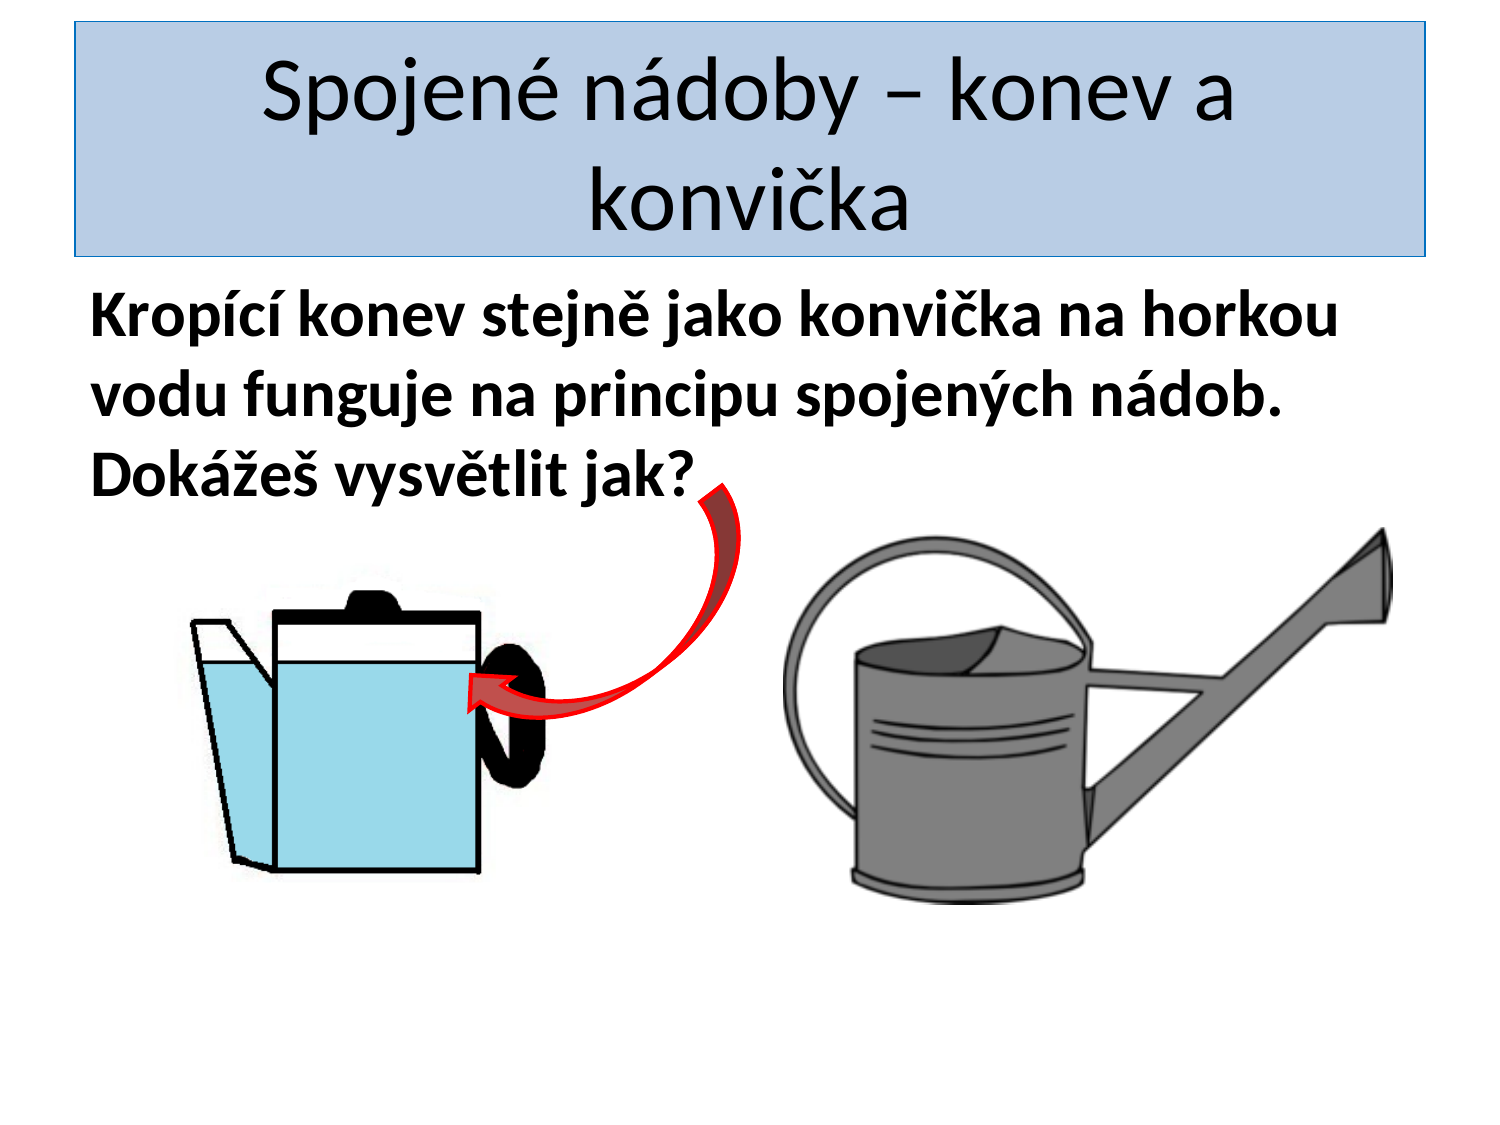

# Spojené nádoby – konev a konvička
Kropící konev stejně jako konvička na horkou vodu funguje na principu spojených nádob. Dokážeš vysvětlit jak?